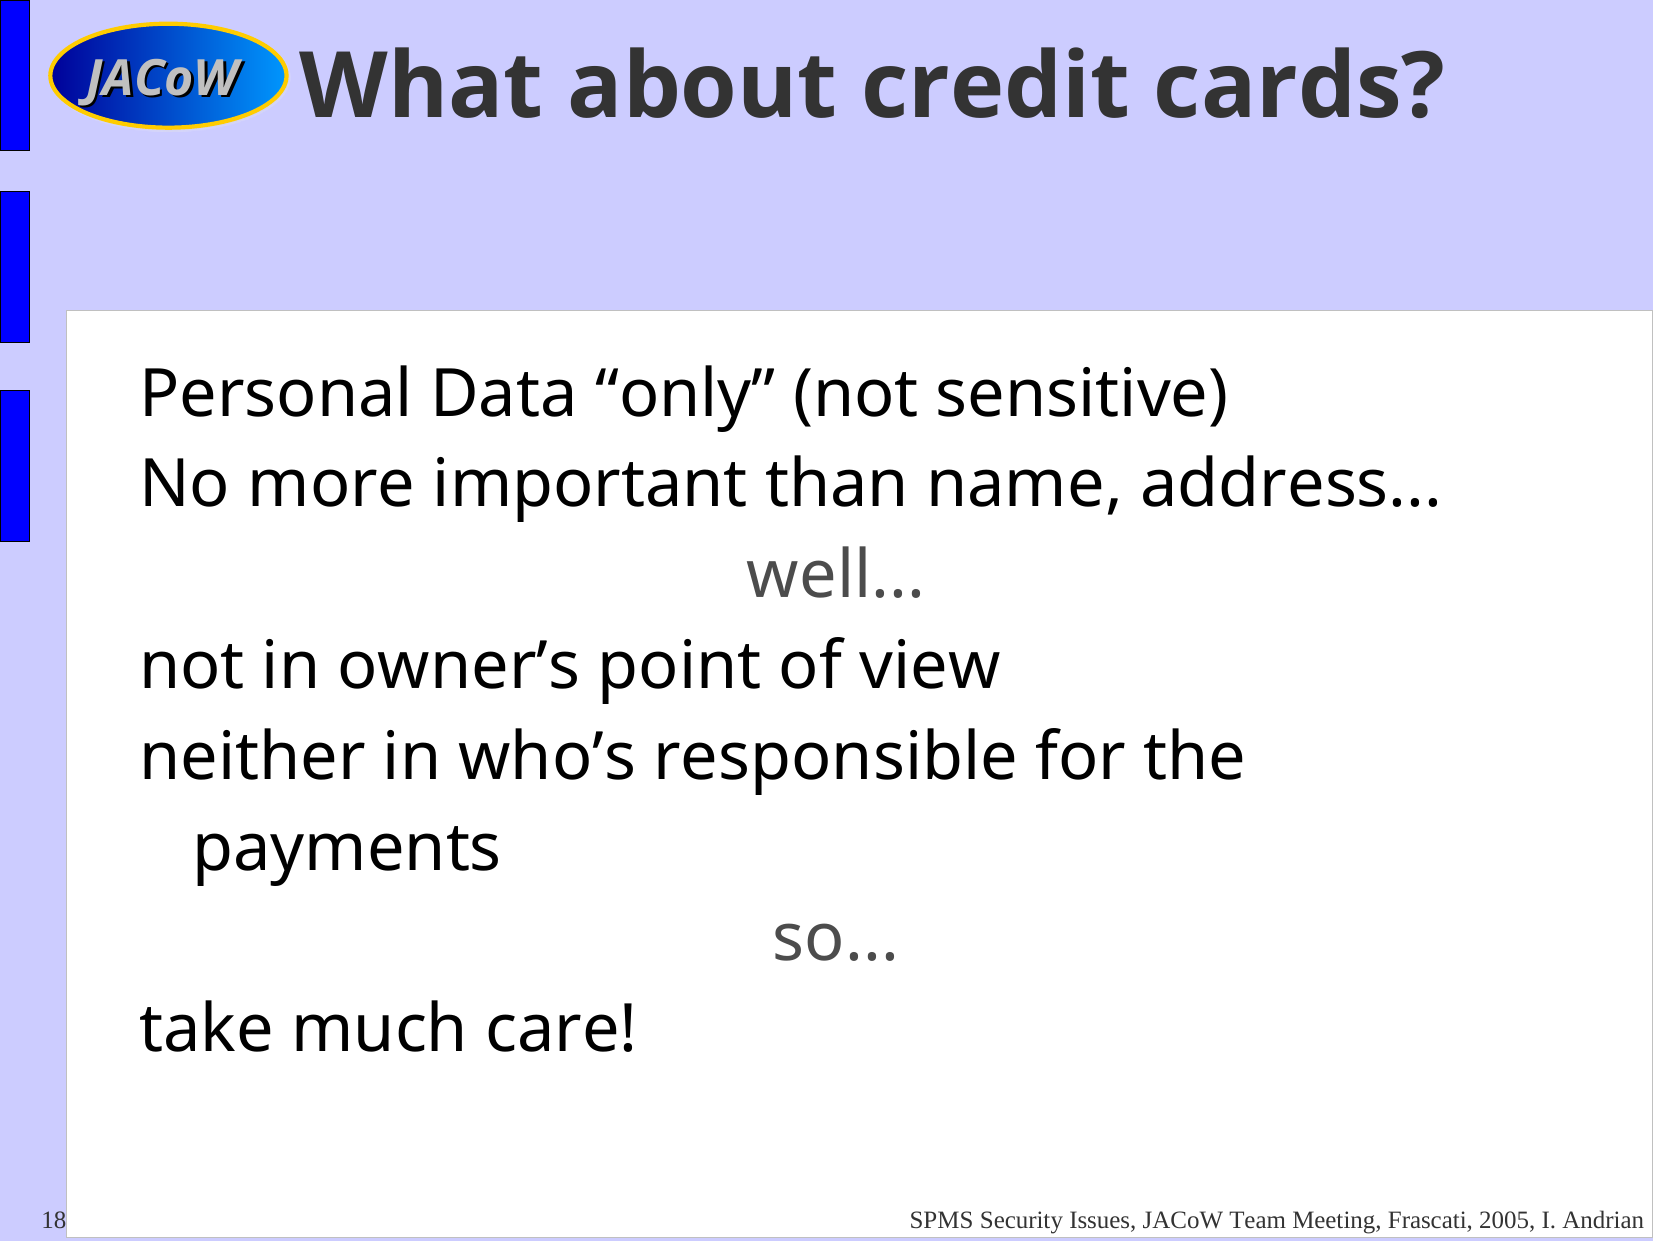

# What about credit cards?
Personal Data “only” (not sensitive)
No more important than name, address...
well...
not in owner’s point of view
neither in who’s responsible for the payments
so...
take much care!
18
SPMS Security Issues, JACoW Team Meeting, Frascati, 2005, I. Andrian